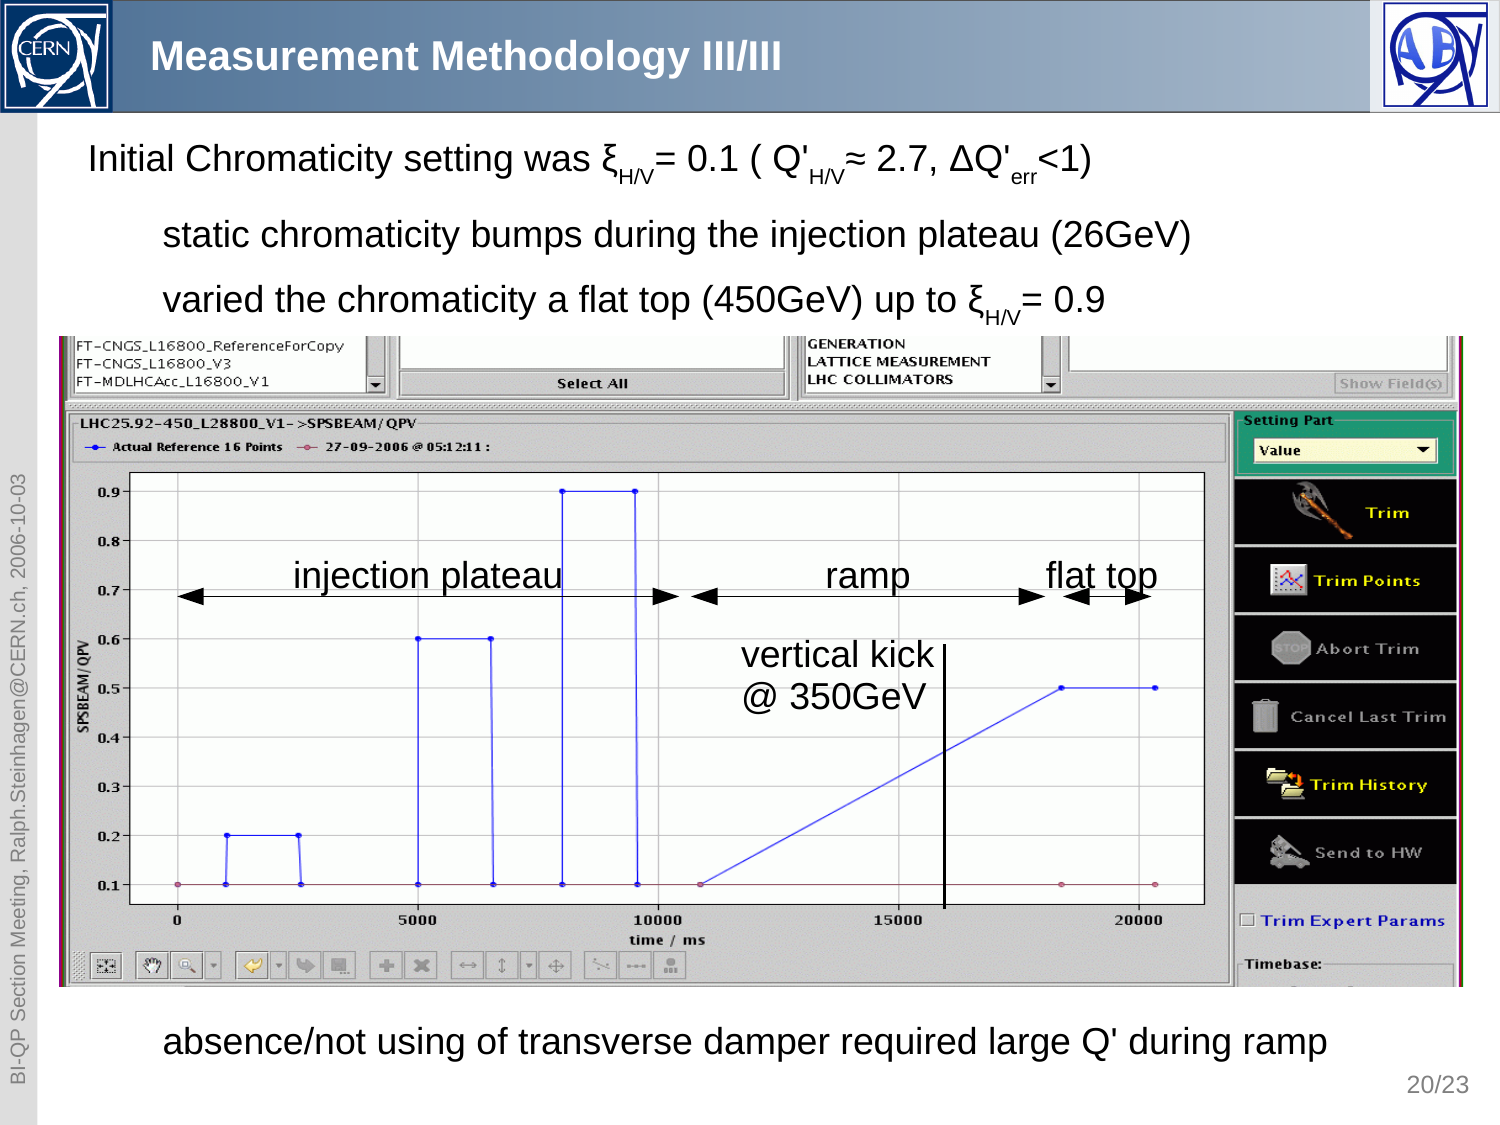

# Measurement Methodology III/III
Initial Chromaticity setting was ξH/V= 0.1 ( Q'H/V≈ 2.7, ΔQ'err<1)
static chromaticity bumps during the injection plateau (26GeV)
varied the chromaticity a flat top (450GeV) up to ξH/V= 0.9
absence/not using of transverse damper required large Q' during ramp
injection plateau
ramp
flat top
vertical kick
@ 350GeV